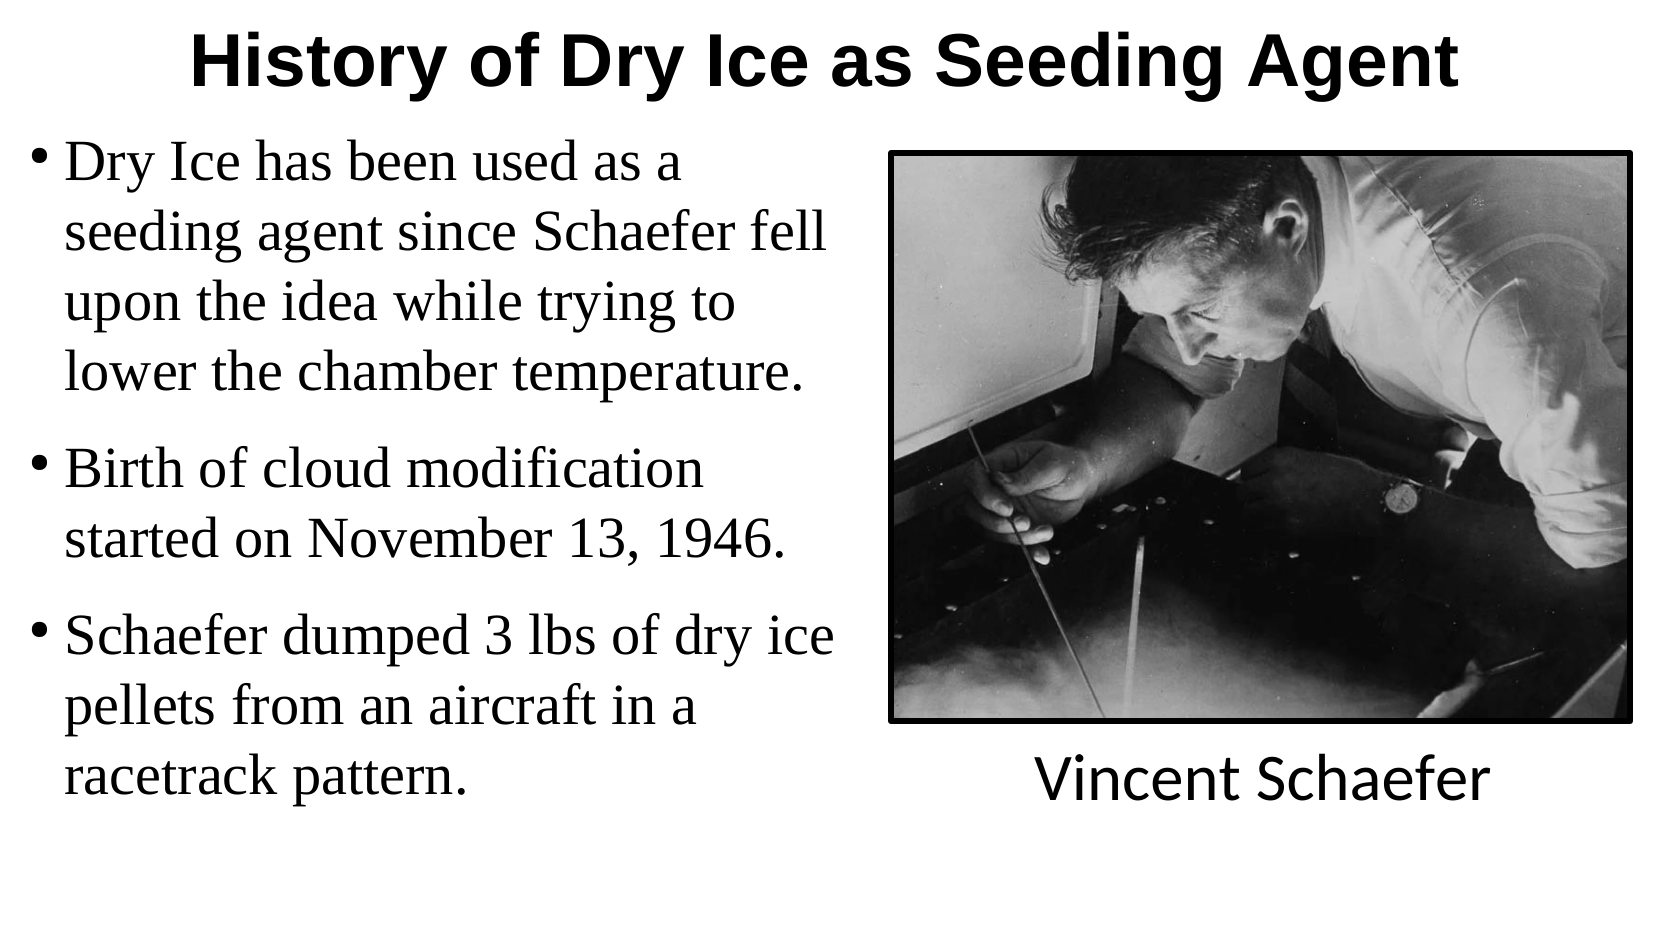

# History of Dry Ice as Seeding Agent
Dry Ice has been used as a seeding agent since Schaefer fell upon the idea while trying to lower the chamber temperature.
Birth of cloud modification started on November 13, 1946.
Schaefer dumped 3 lbs of dry ice pellets from an aircraft in a racetrack pattern.
Vincent Schaefer